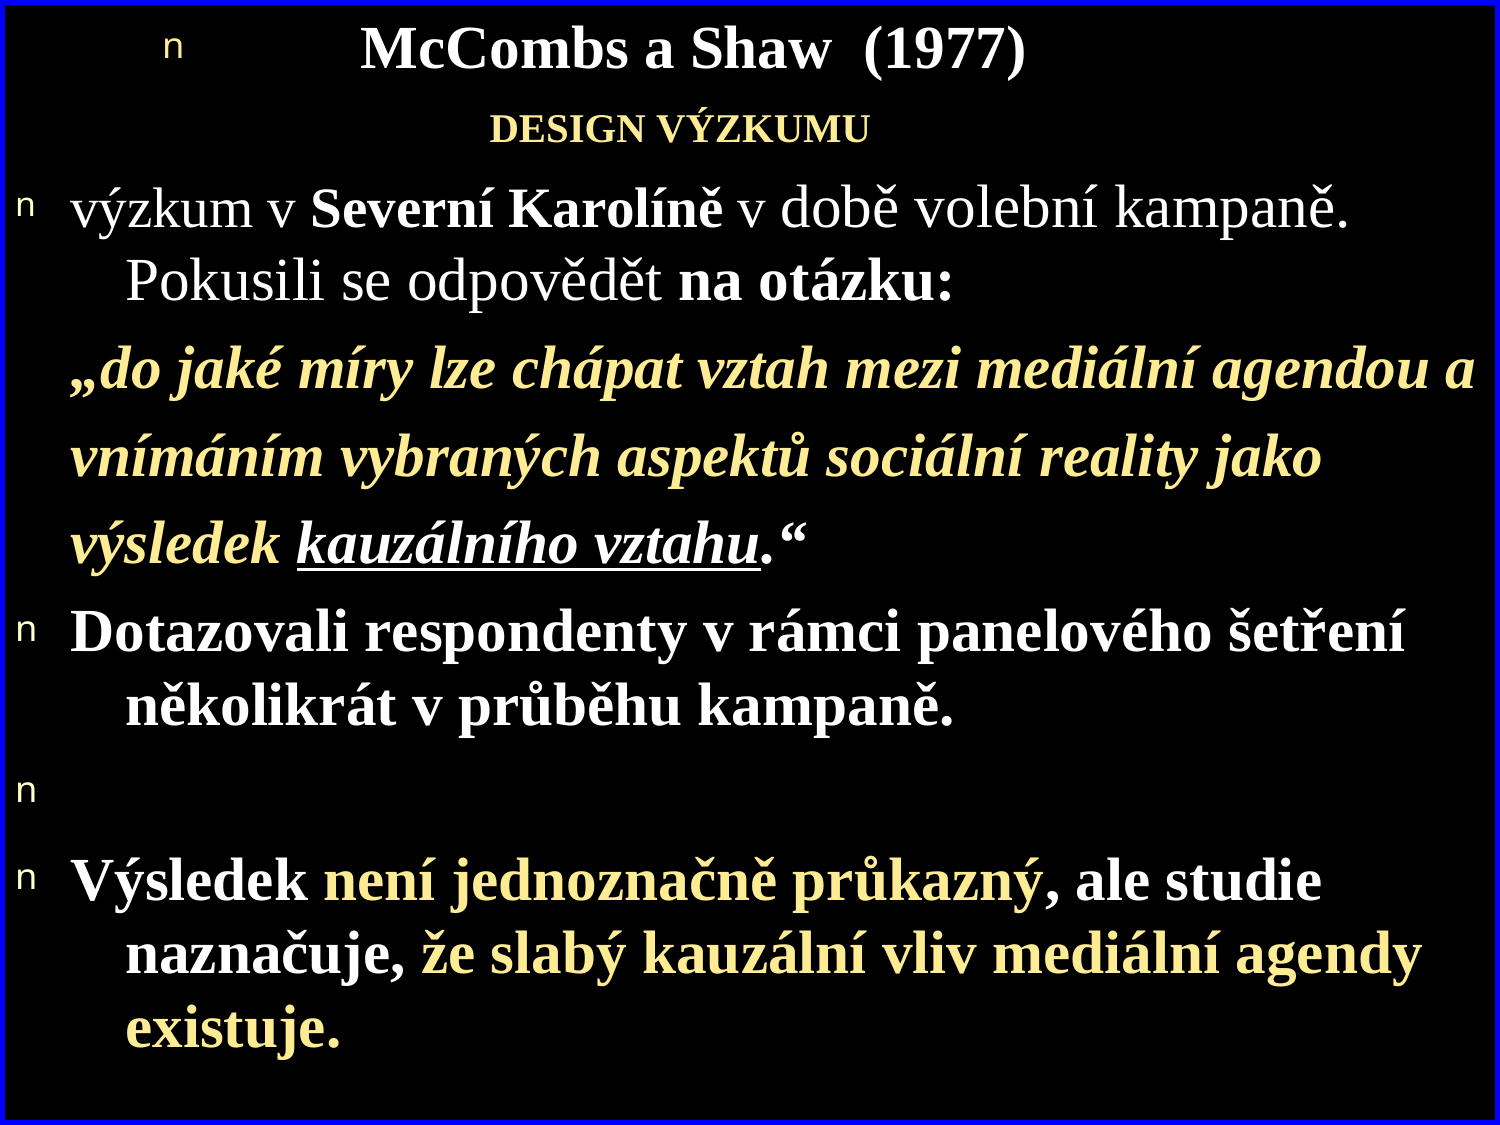

# McCombs a Shaw (1977)
 DESIGN VÝZKUMU
výzkum v Severní Karolíně v době volební kampaně. Pokusili se odpovědět na otázku:
„do jaké míry lze chápat vztah mezi mediální agendou a
vnímáním vybraných aspektů sociální reality jako
výsledek kauzálního vztahu.“
Dotazovali respondenty v rámci panelového šetření několikrát v průběhu kampaně.
Výsledek není jednoznačně průkazný, ale studie naznačuje, že slabý kauzální vliv mediální agendy existuje.